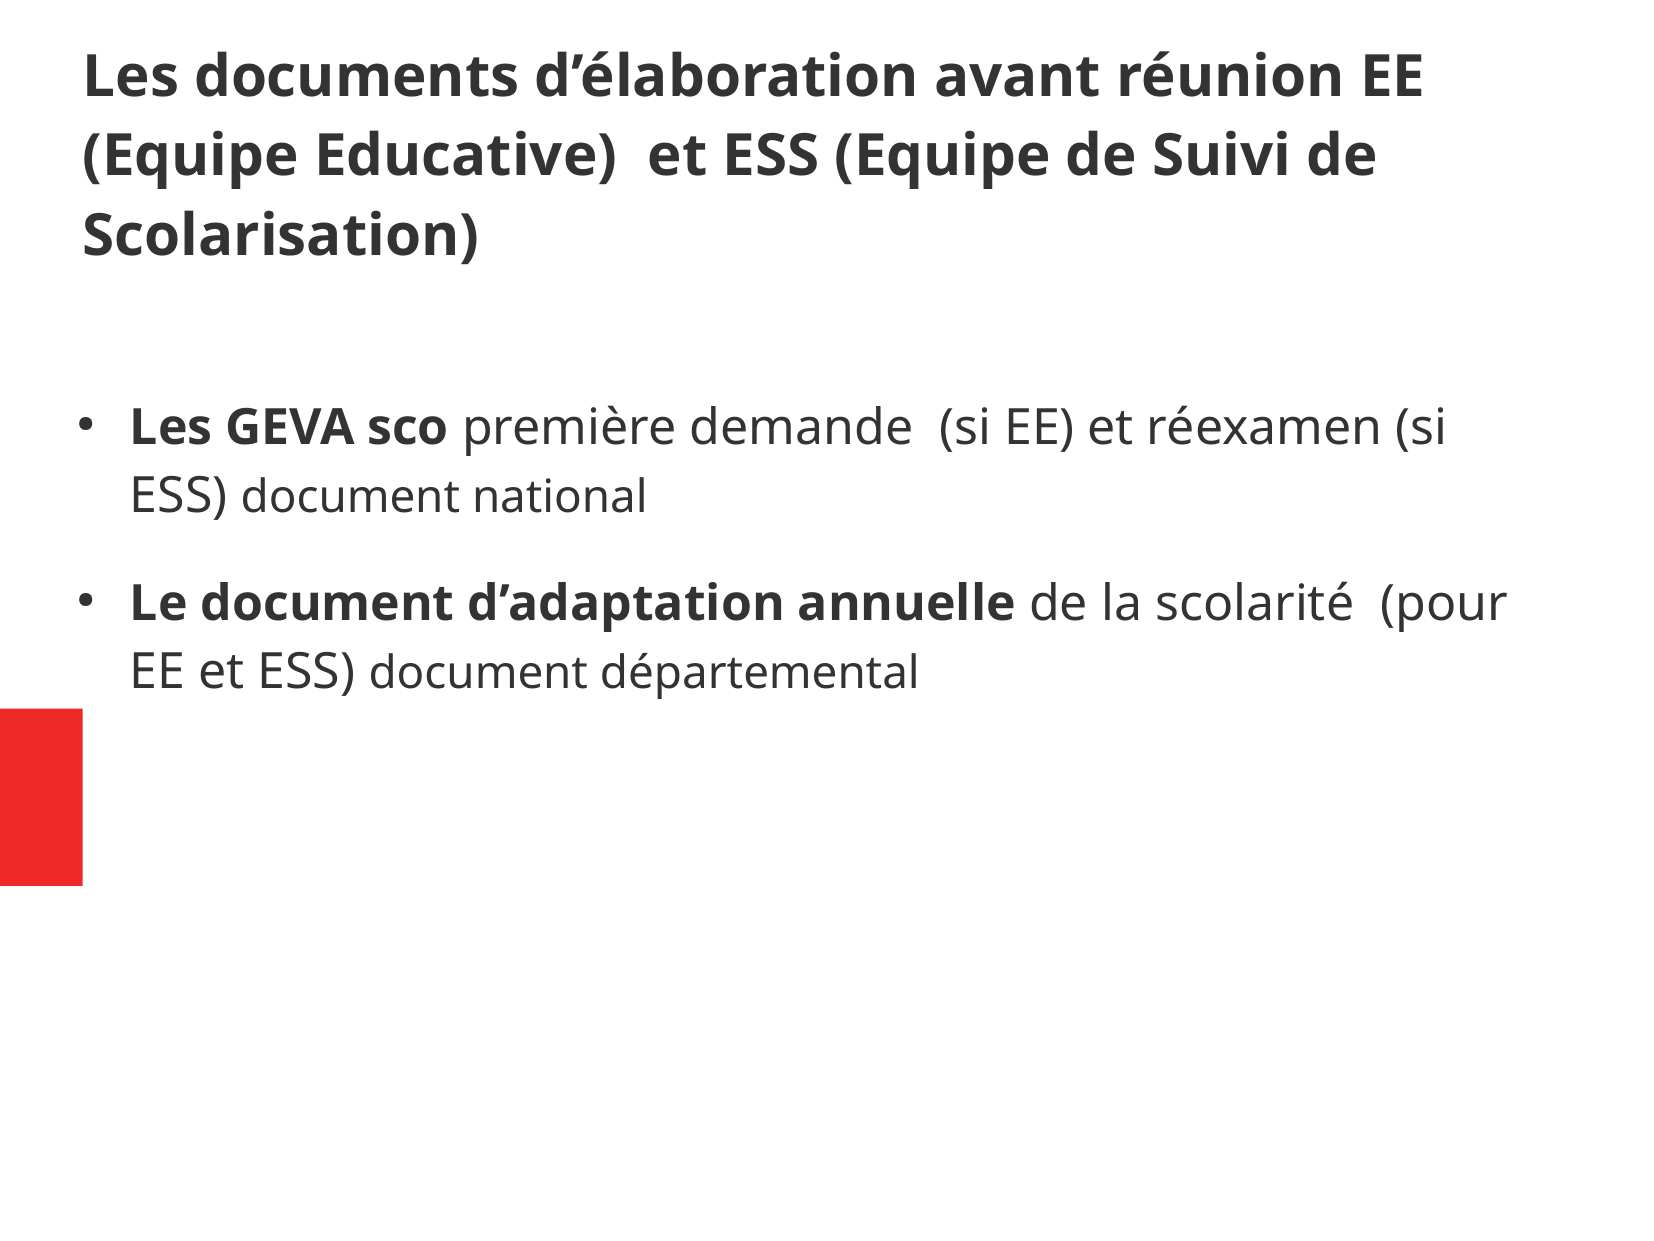

# Les documents d’élaboration avant réunion EE (Equipe Educative) et ESS (Equipe de Suivi de Scolarisation)
Les GEVA sco première demande (si EE) et réexamen (si ESS) document national
Le document d’adaptation annuelle de la scolarité  (pour EE et ESS) document départemental